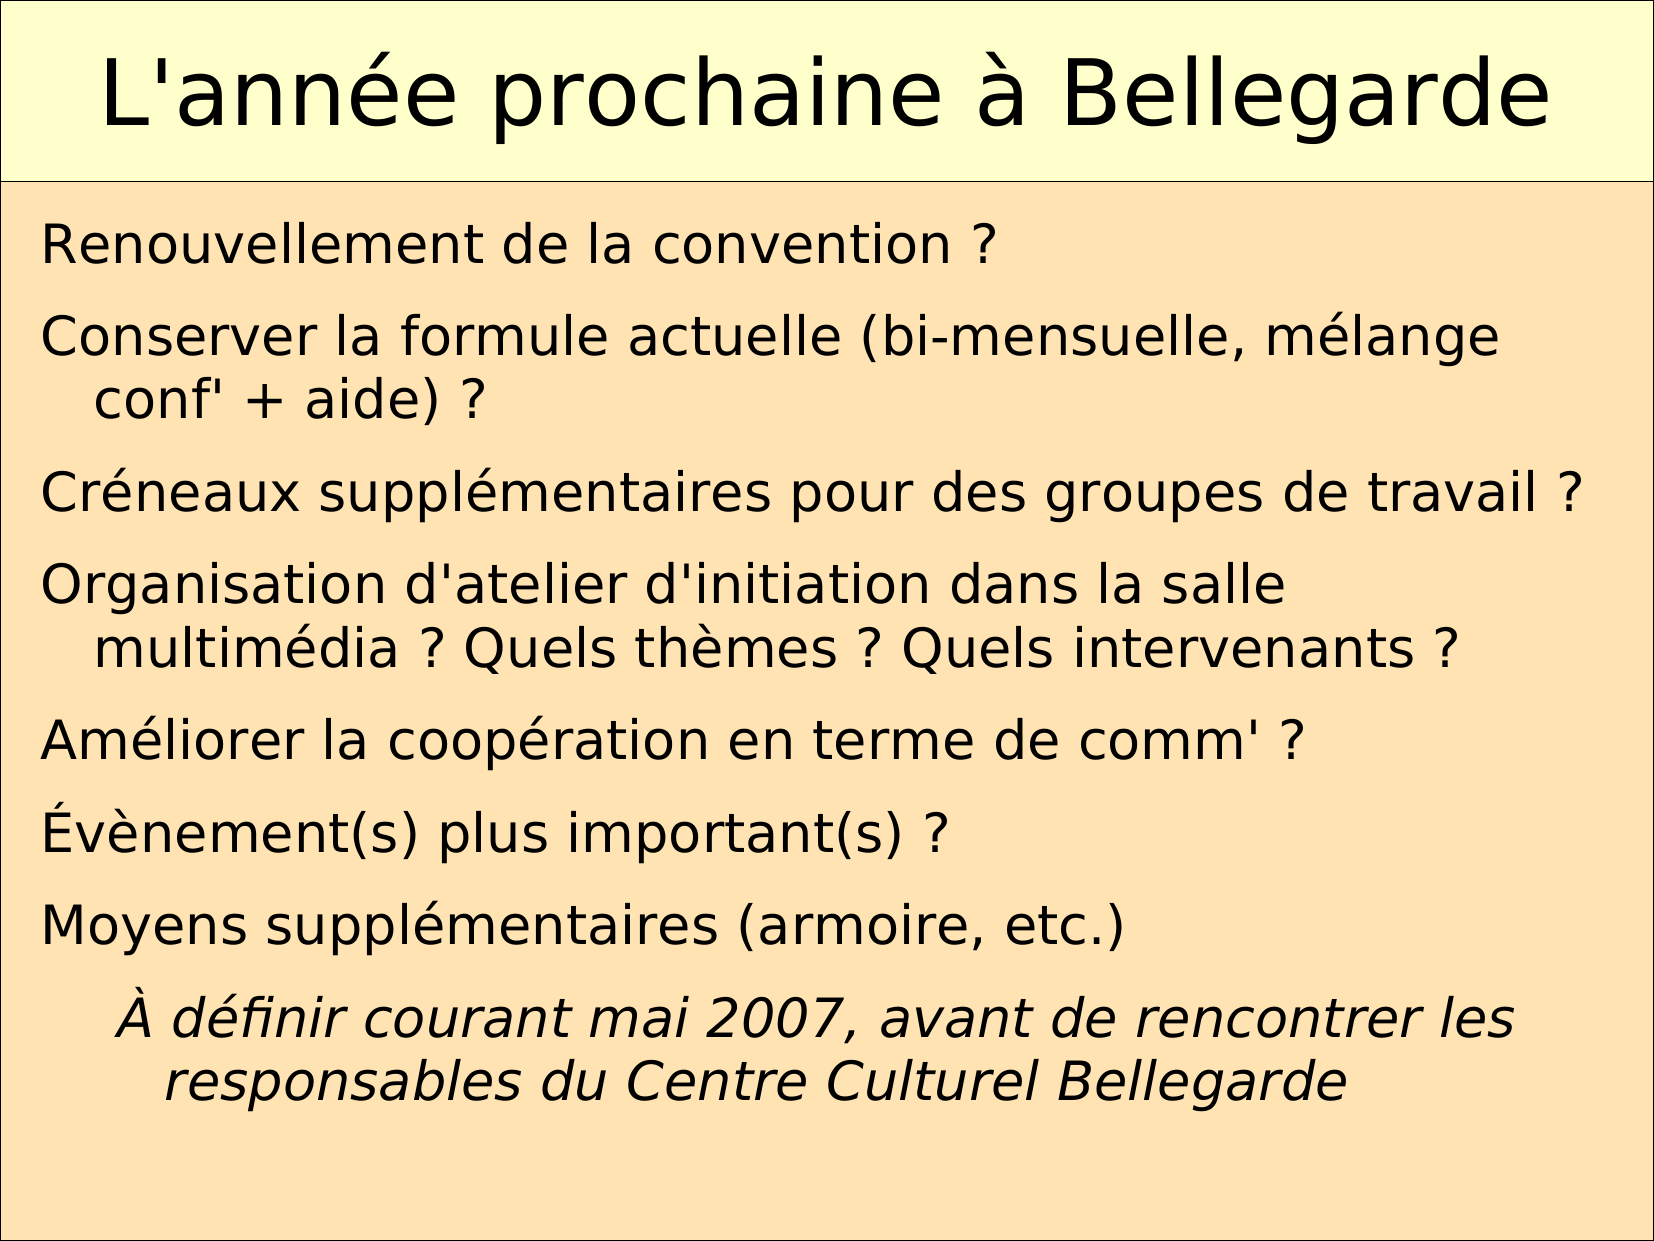

# L'année prochaine à Bellegarde
Renouvellement de la convention ?
Conserver la formule actuelle (bi-mensuelle, mélange conf' + aide) ?
Créneaux supplémentaires pour des groupes de travail ?
Organisation d'atelier d'initiation dans la salle multimédia ? Quels thèmes ? Quels intervenants ?
Améliorer la coopération en terme de comm' ?
Évènement(s) plus important(s) ?
Moyens supplémentaires (armoire, etc.)
À définir courant mai 2007, avant de rencontrer les responsables du Centre Culturel Bellegarde